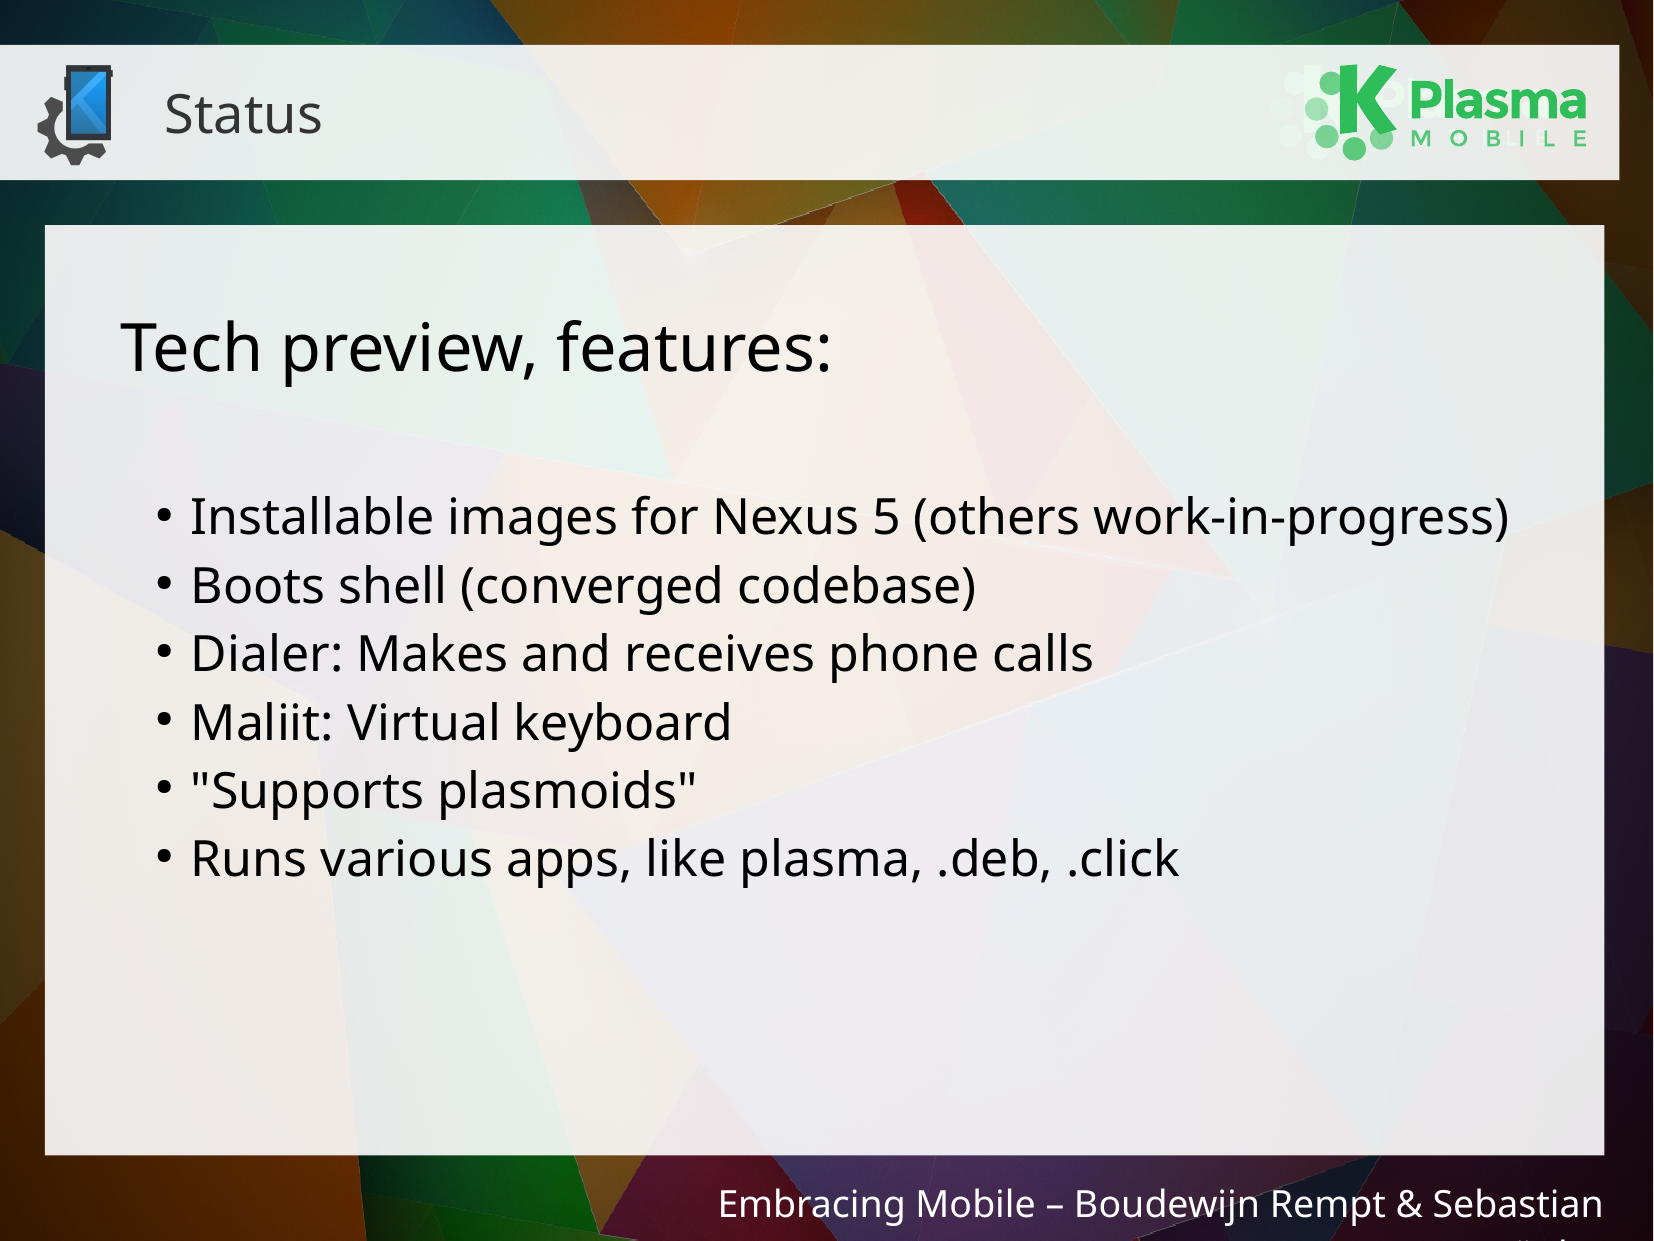

Status
Tech preview, features:
Installable images for Nexus 5 (others work-in-progress)
Boots shell (converged codebase)
Dialer: Makes and receives phone calls
Maliit: Virtual keyboard
"Supports plasmoids"
Runs various apps, like plasma, .deb, .click